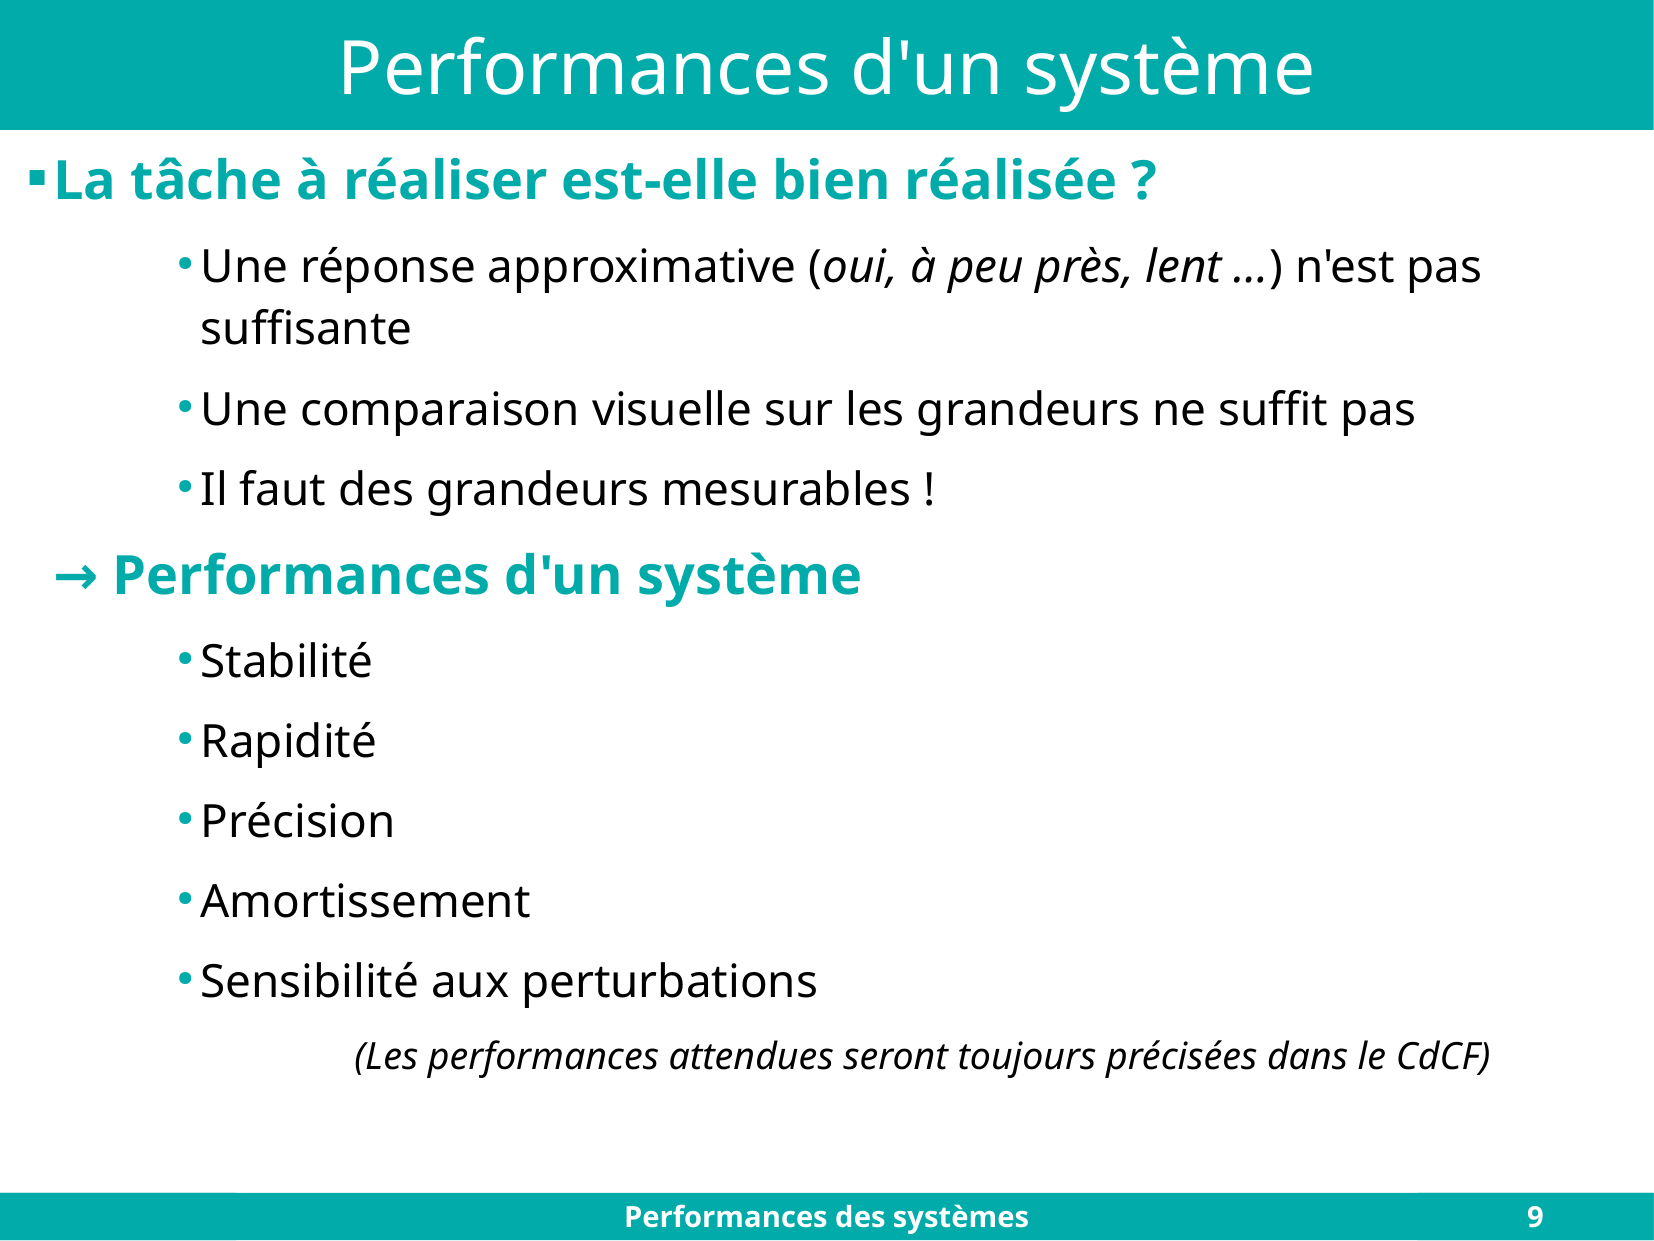

# Performances d'un système
La tâche à réaliser est-elle bien réalisée ?
Une réponse approximative (oui, à peu près, lent …) n'est pas suffisante
Une comparaison visuelle sur les grandeurs ne suffit pas
Il faut des grandeurs mesurables !
→ Performances d'un système
Stabilité
Rapidité
Précision
Amortissement
Sensibilité aux perturbations
(Les performances attendues seront toujours précisées dans le CdCF)
Performances des systèmes
9